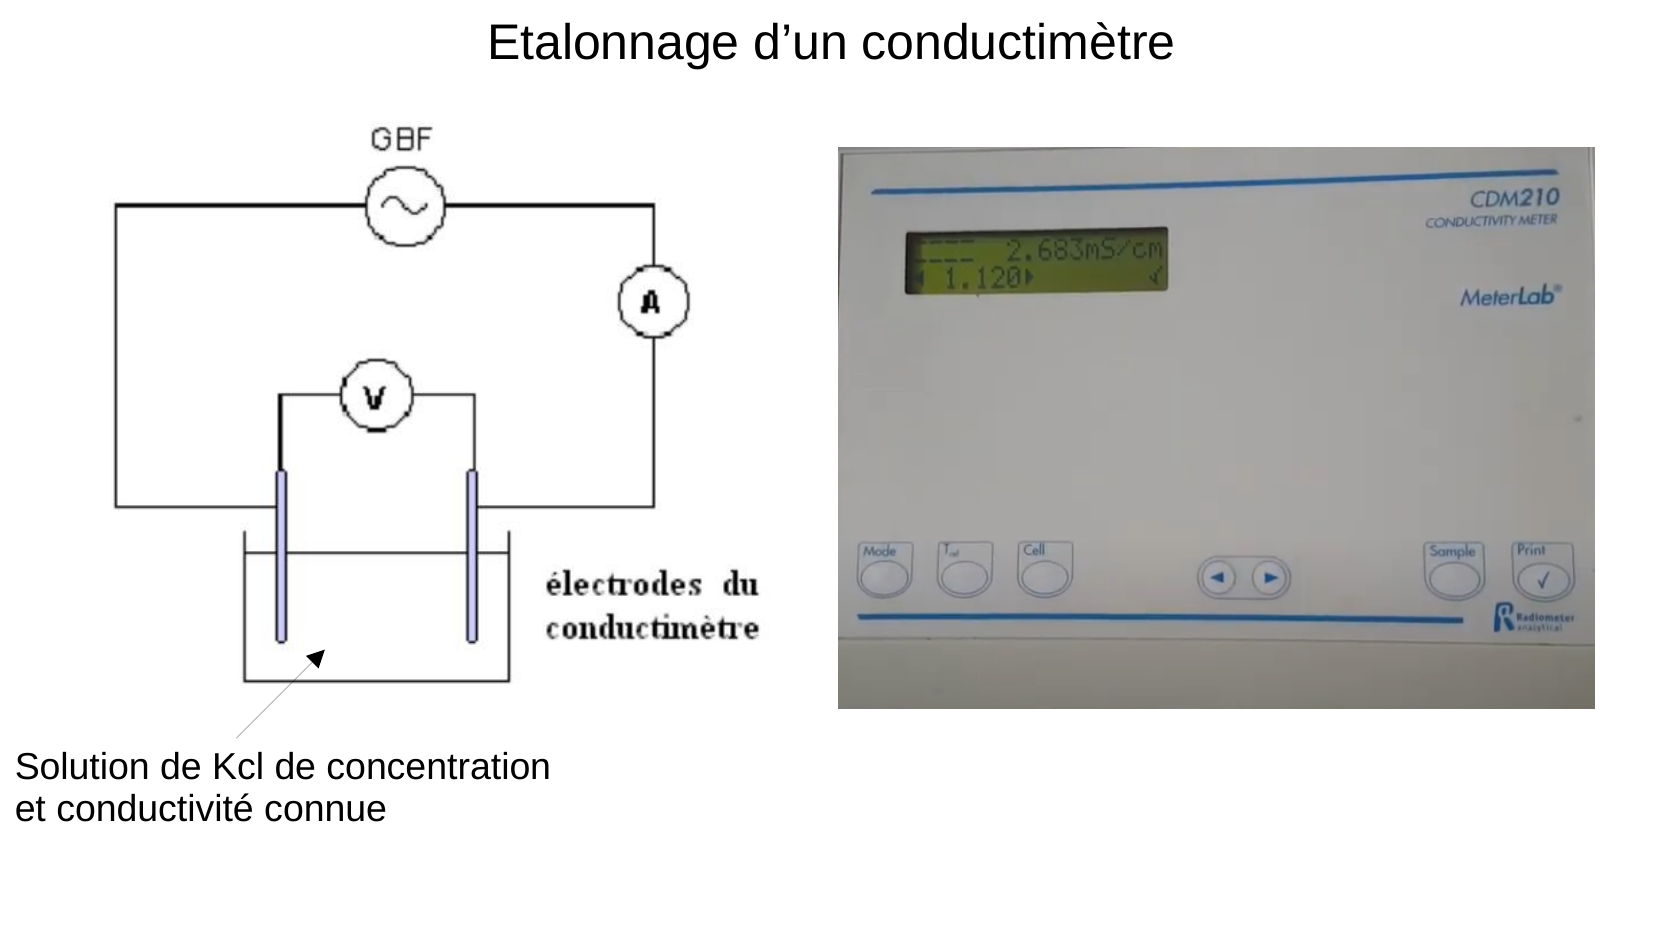

Etalonnage d’un conductimètre
Solution de Kcl de concentration et conductivité connue